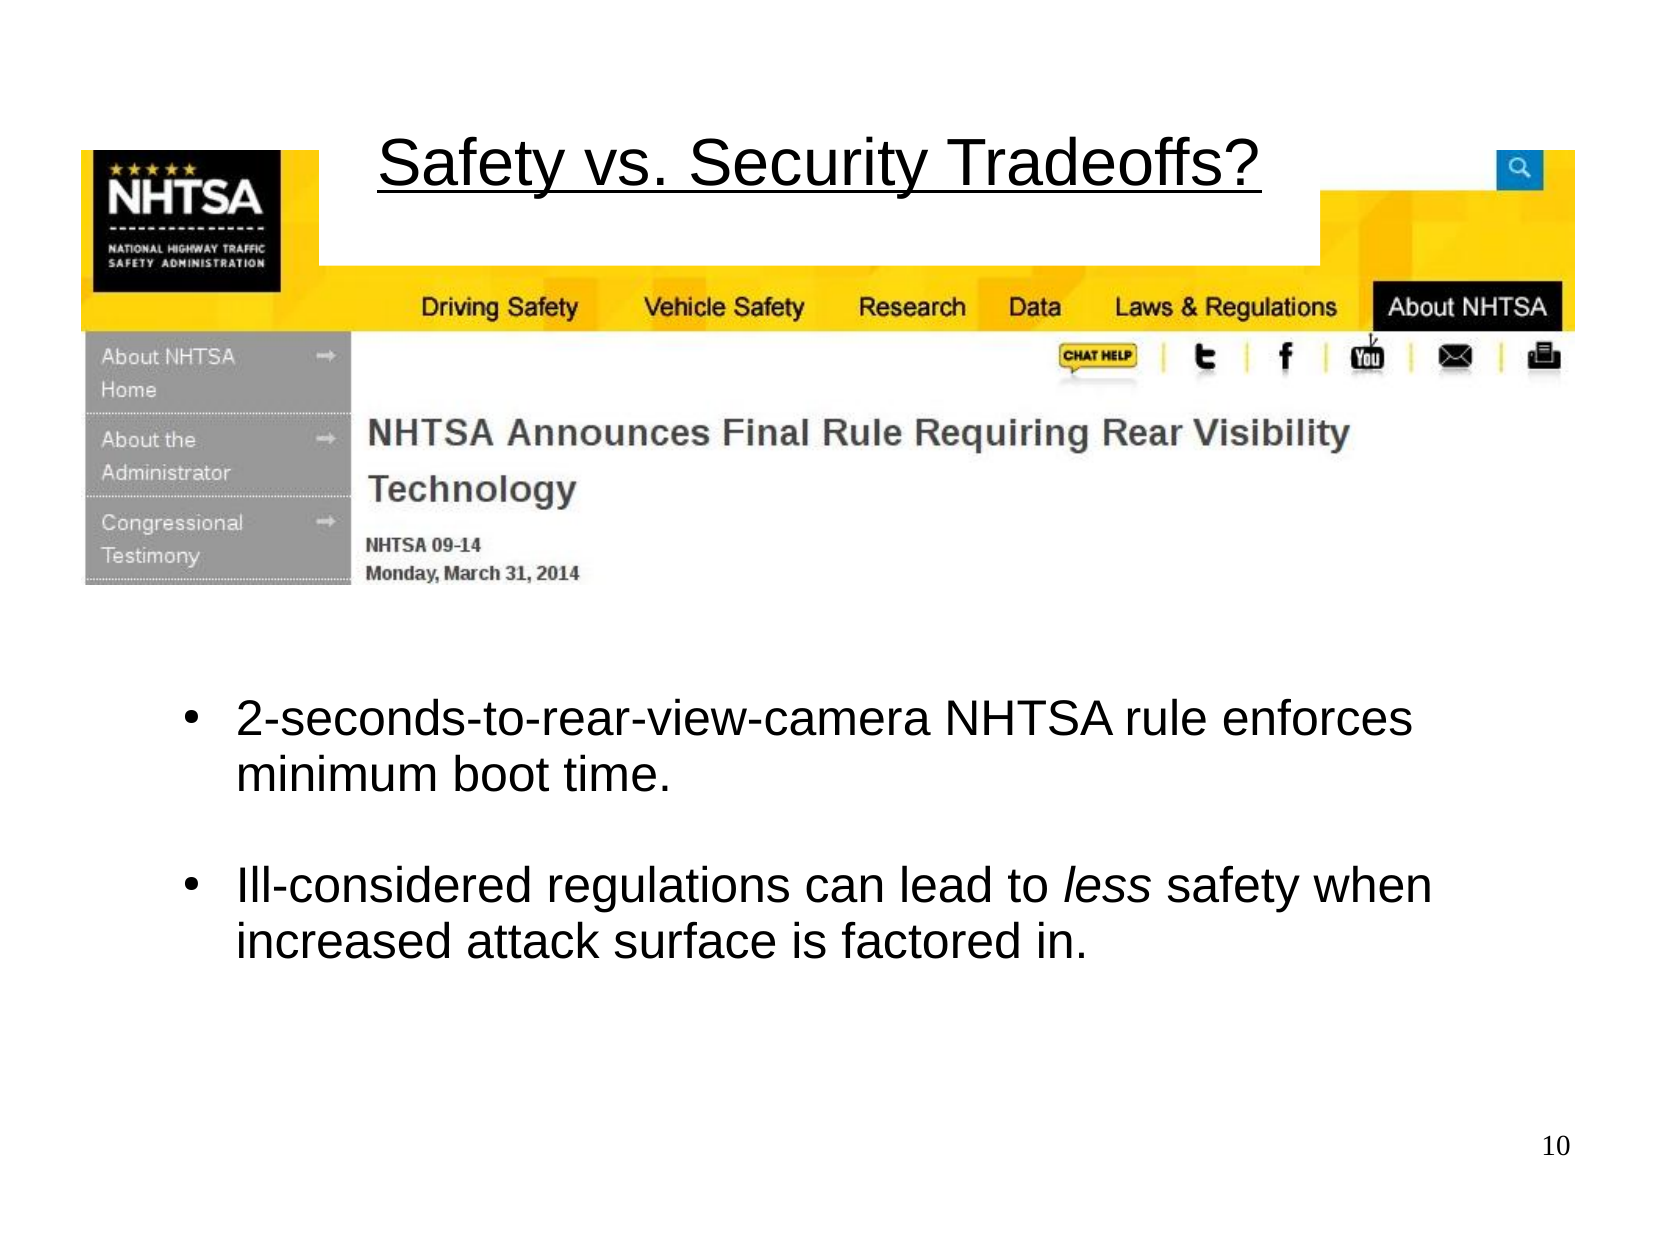

# Safety vs. Security Tradeoffs?
2-seconds-to-rear-view-camera NHTSA rule enforces minimum boot time.
Ill-considered regulations can lead to less safety when increased attack surface is factored in.
10